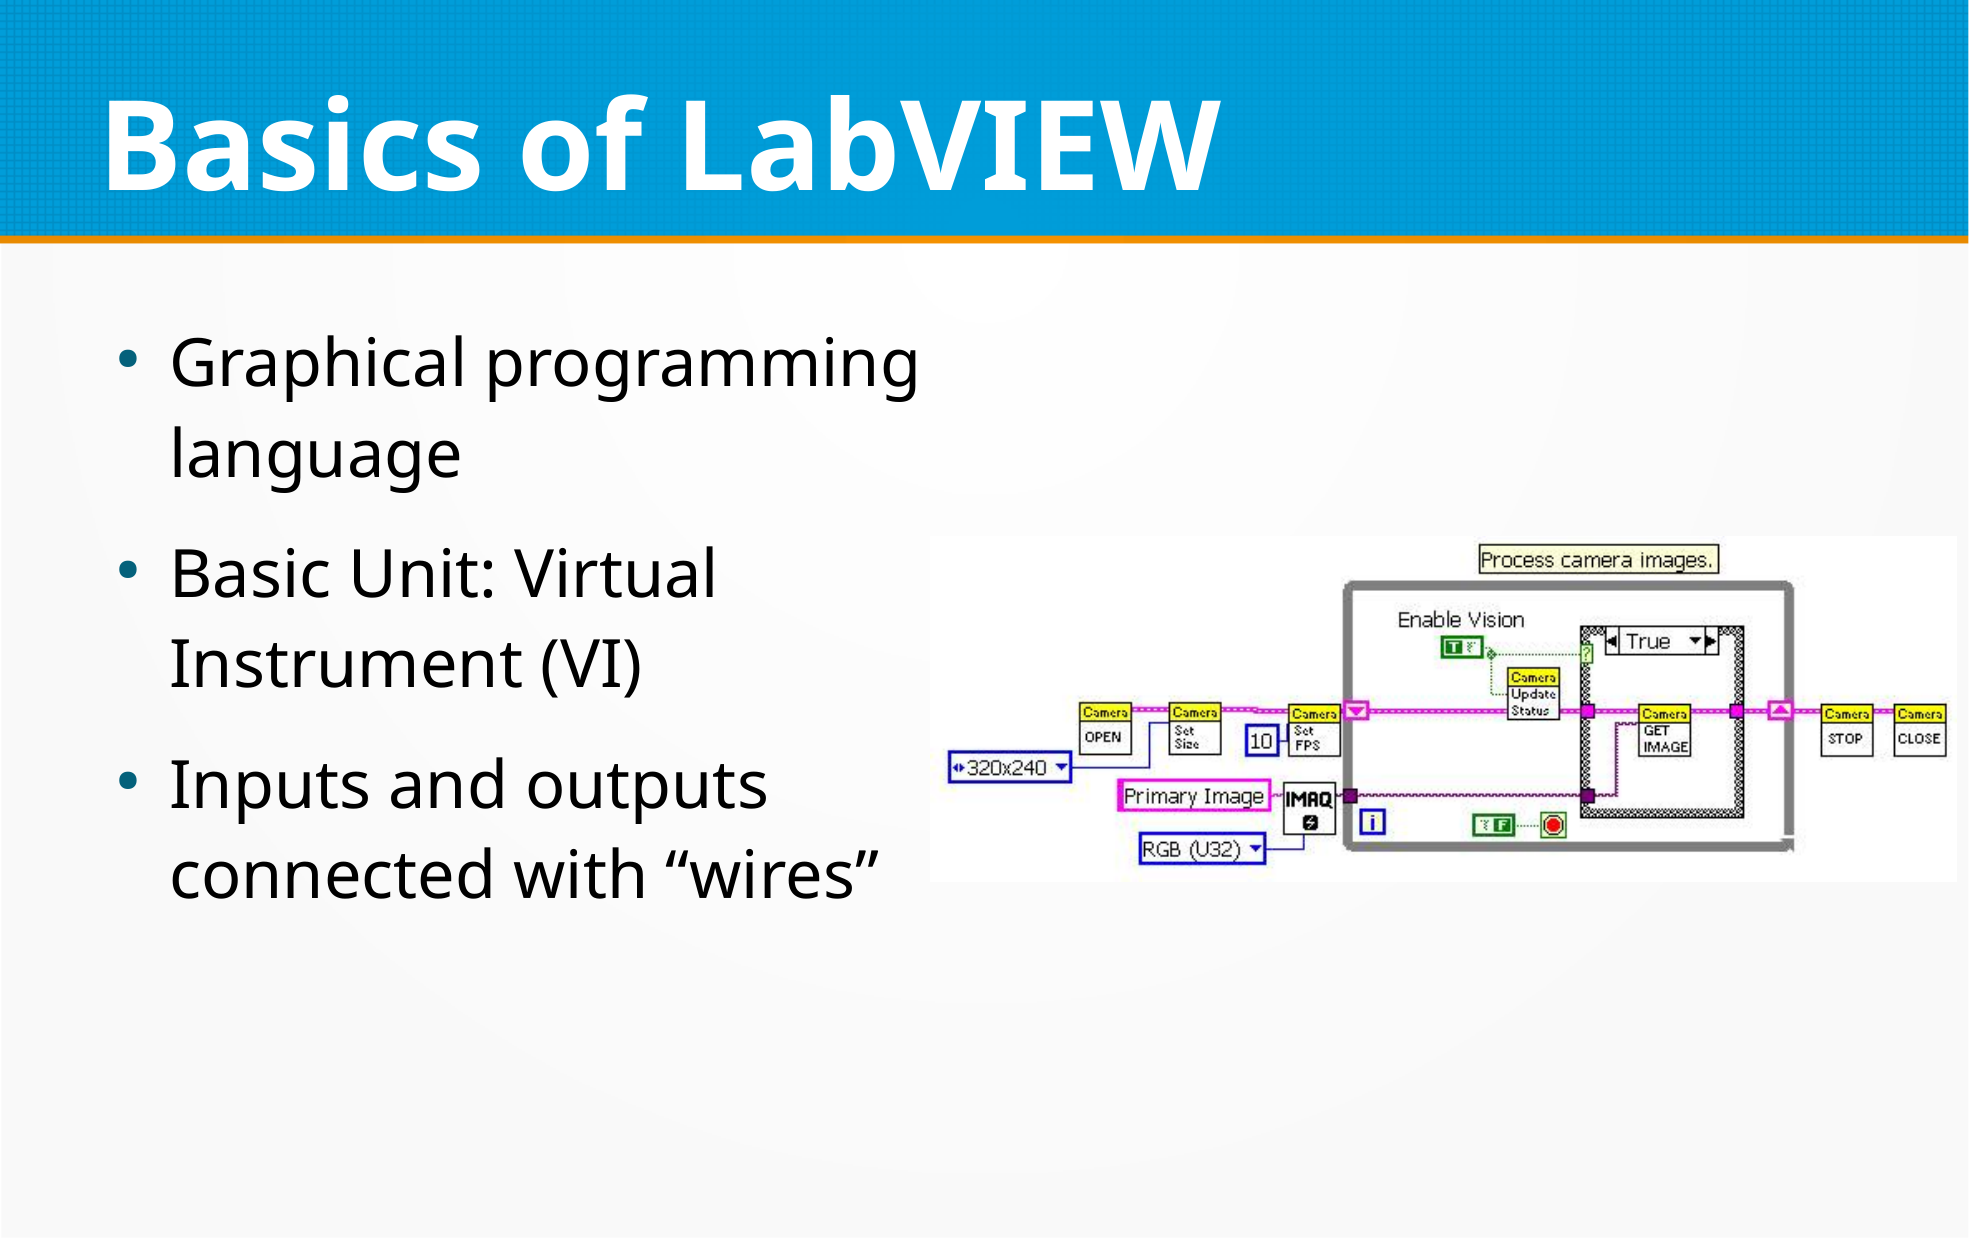

# Basics of LabVIEW
Graphical programming language
Basic Unit: Virtual Instrument (VI)
Inputs and outputs connected with “wires”